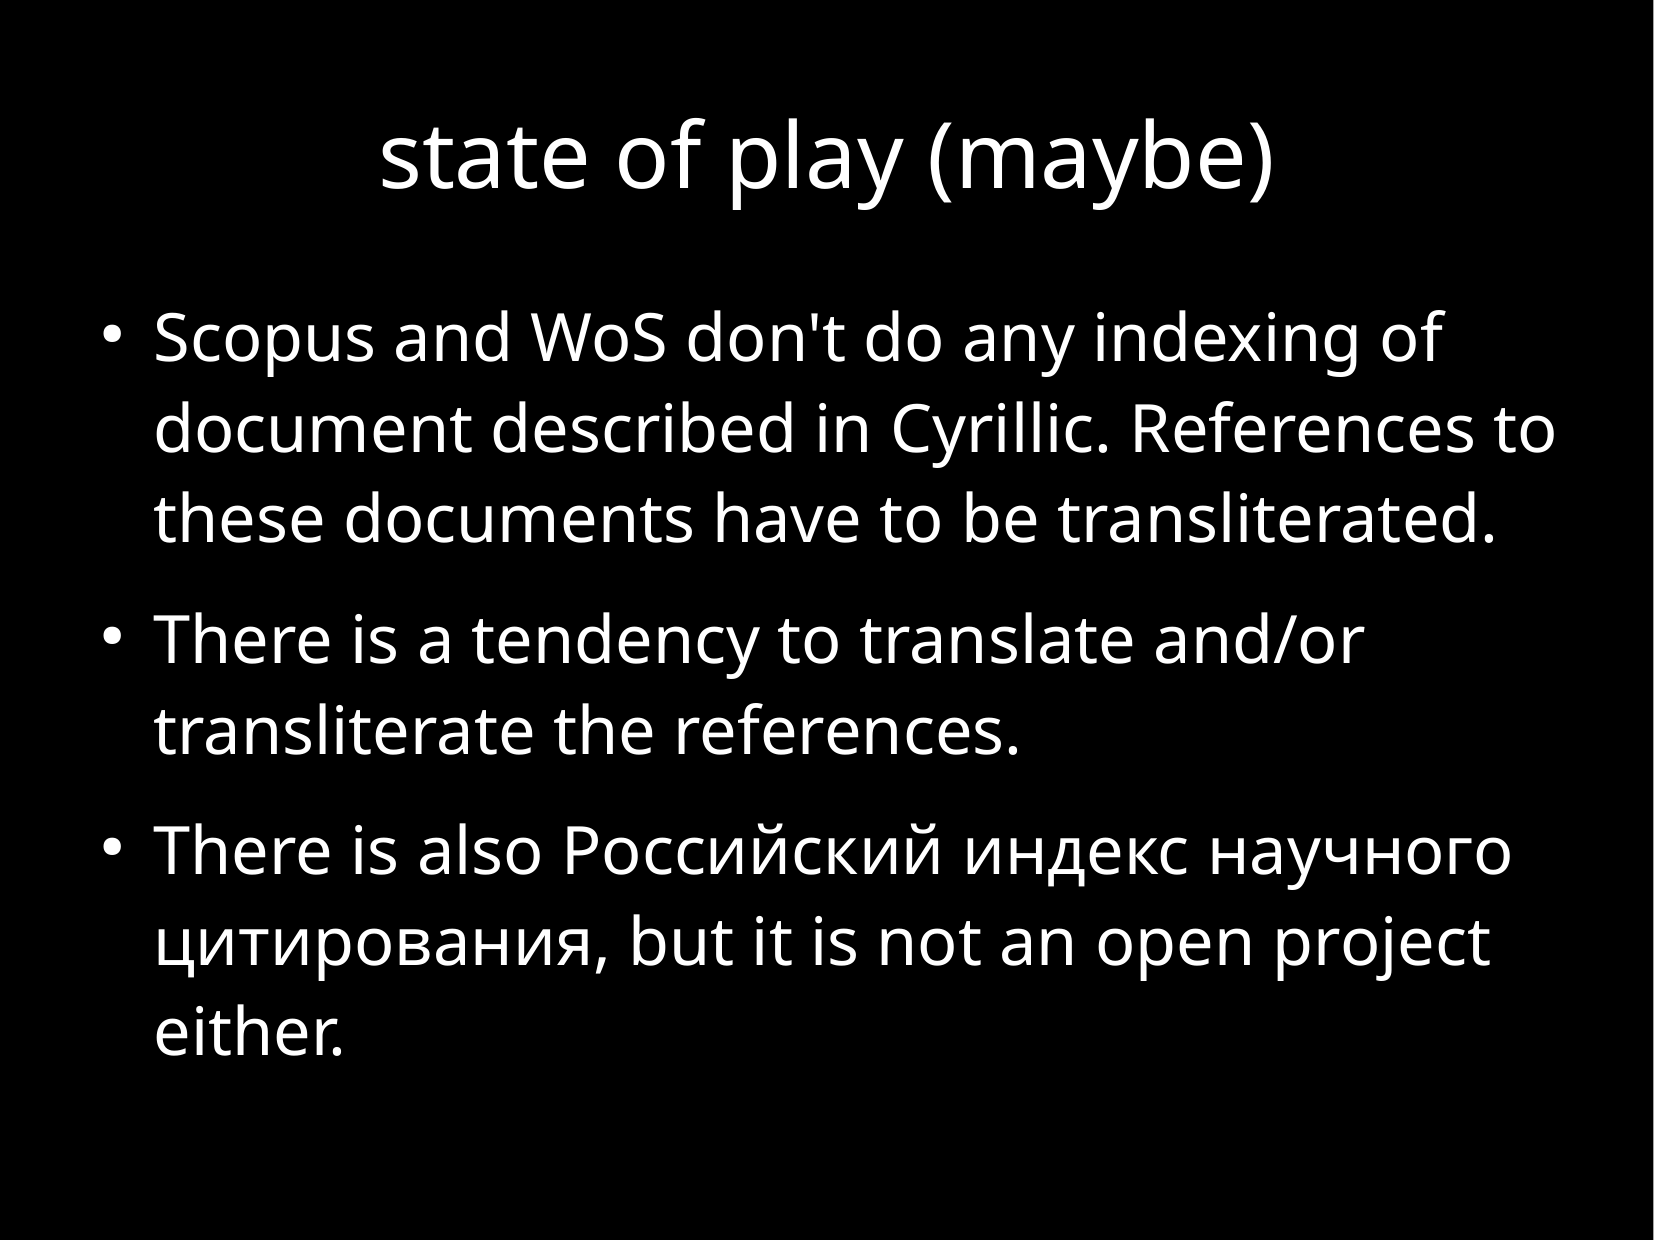

# state of play (maybe)
Scopus and WoS don't do any indexing of document described in Cyrillic. References to these documents have to be transliterated.
There is a tendency to translate and/or transliterate the references.
There is also Российский индекс научного цитирования, but it is not an open project either.